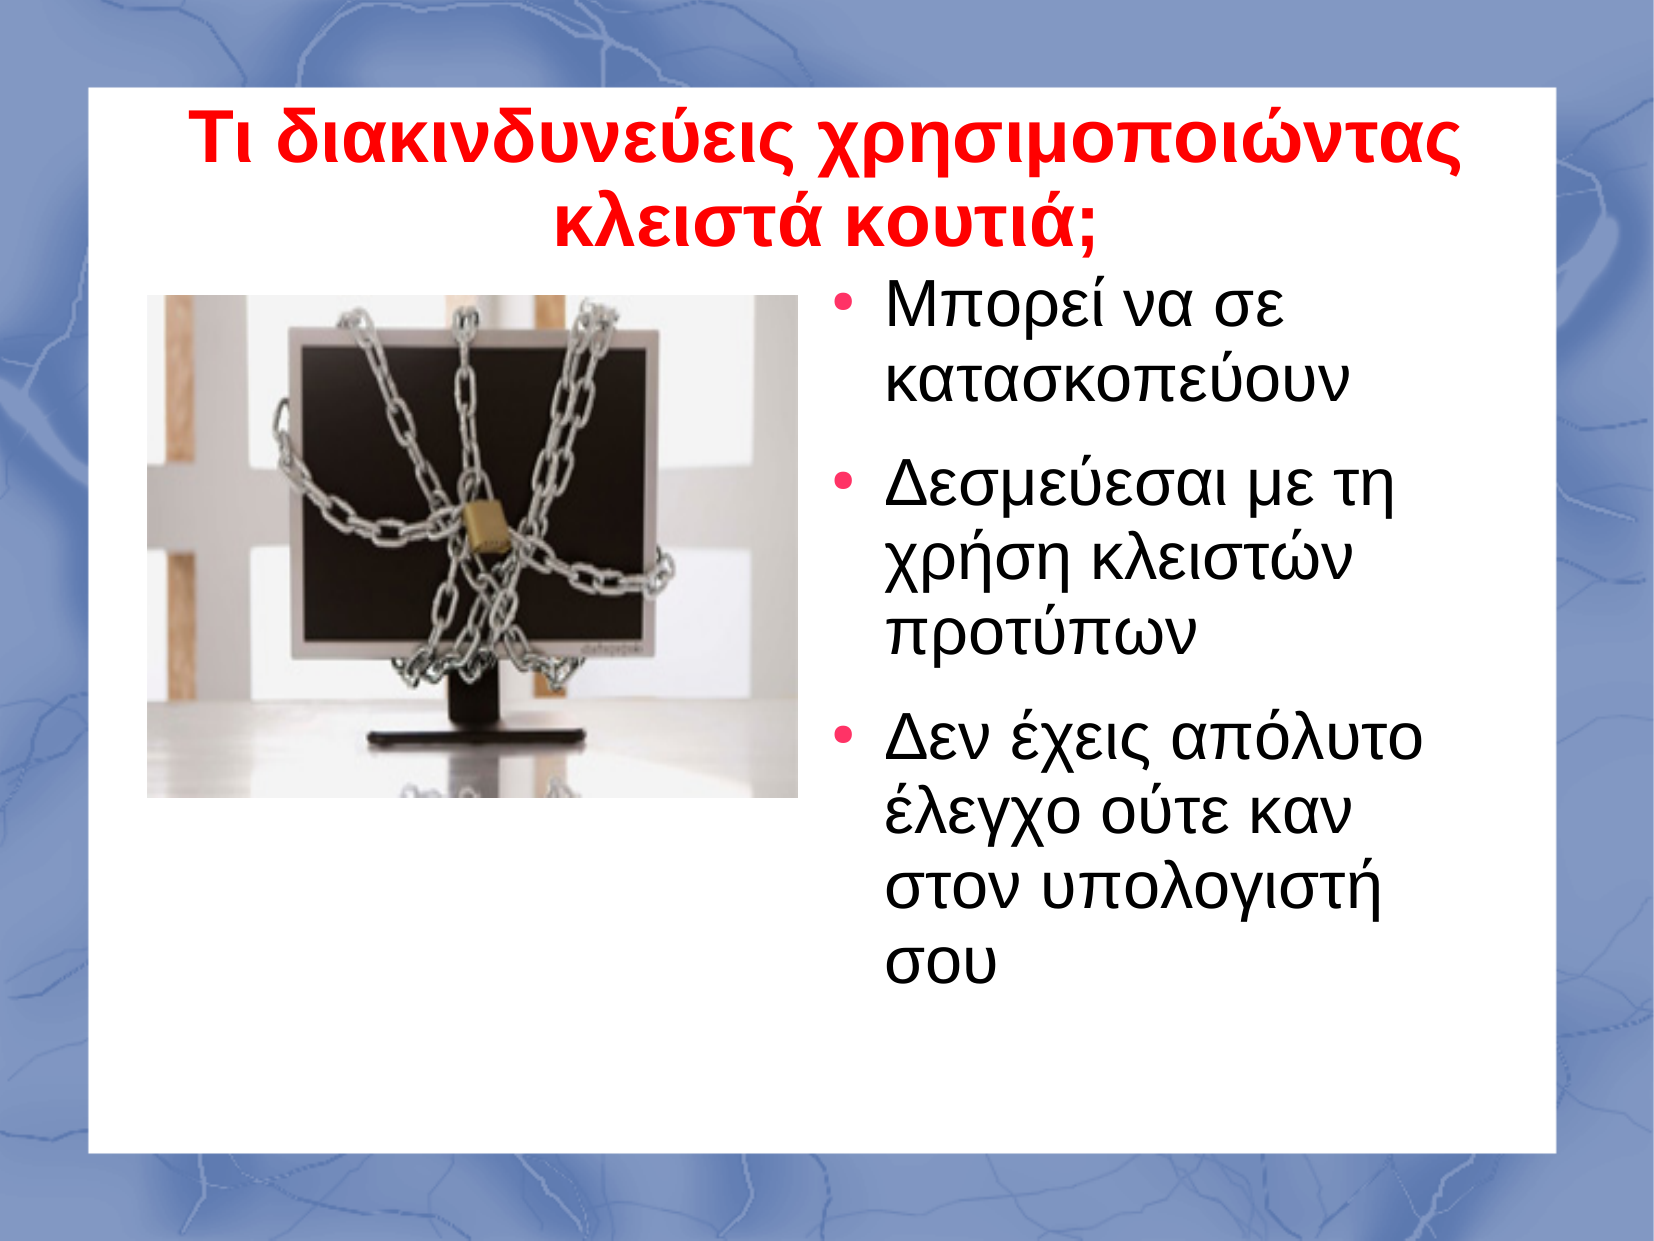

# Tι διακινδυνεύεις χρησιμοποιώντας κλειστά κουτιά;
Μπορεί να σε κατασκοπεύουν
Δεσμεύεσαι με τη χρήση κλειστών προτύπων
Δεν έχεις απόλυτο έλεγχο ούτε καν στον υπολογιστή σου